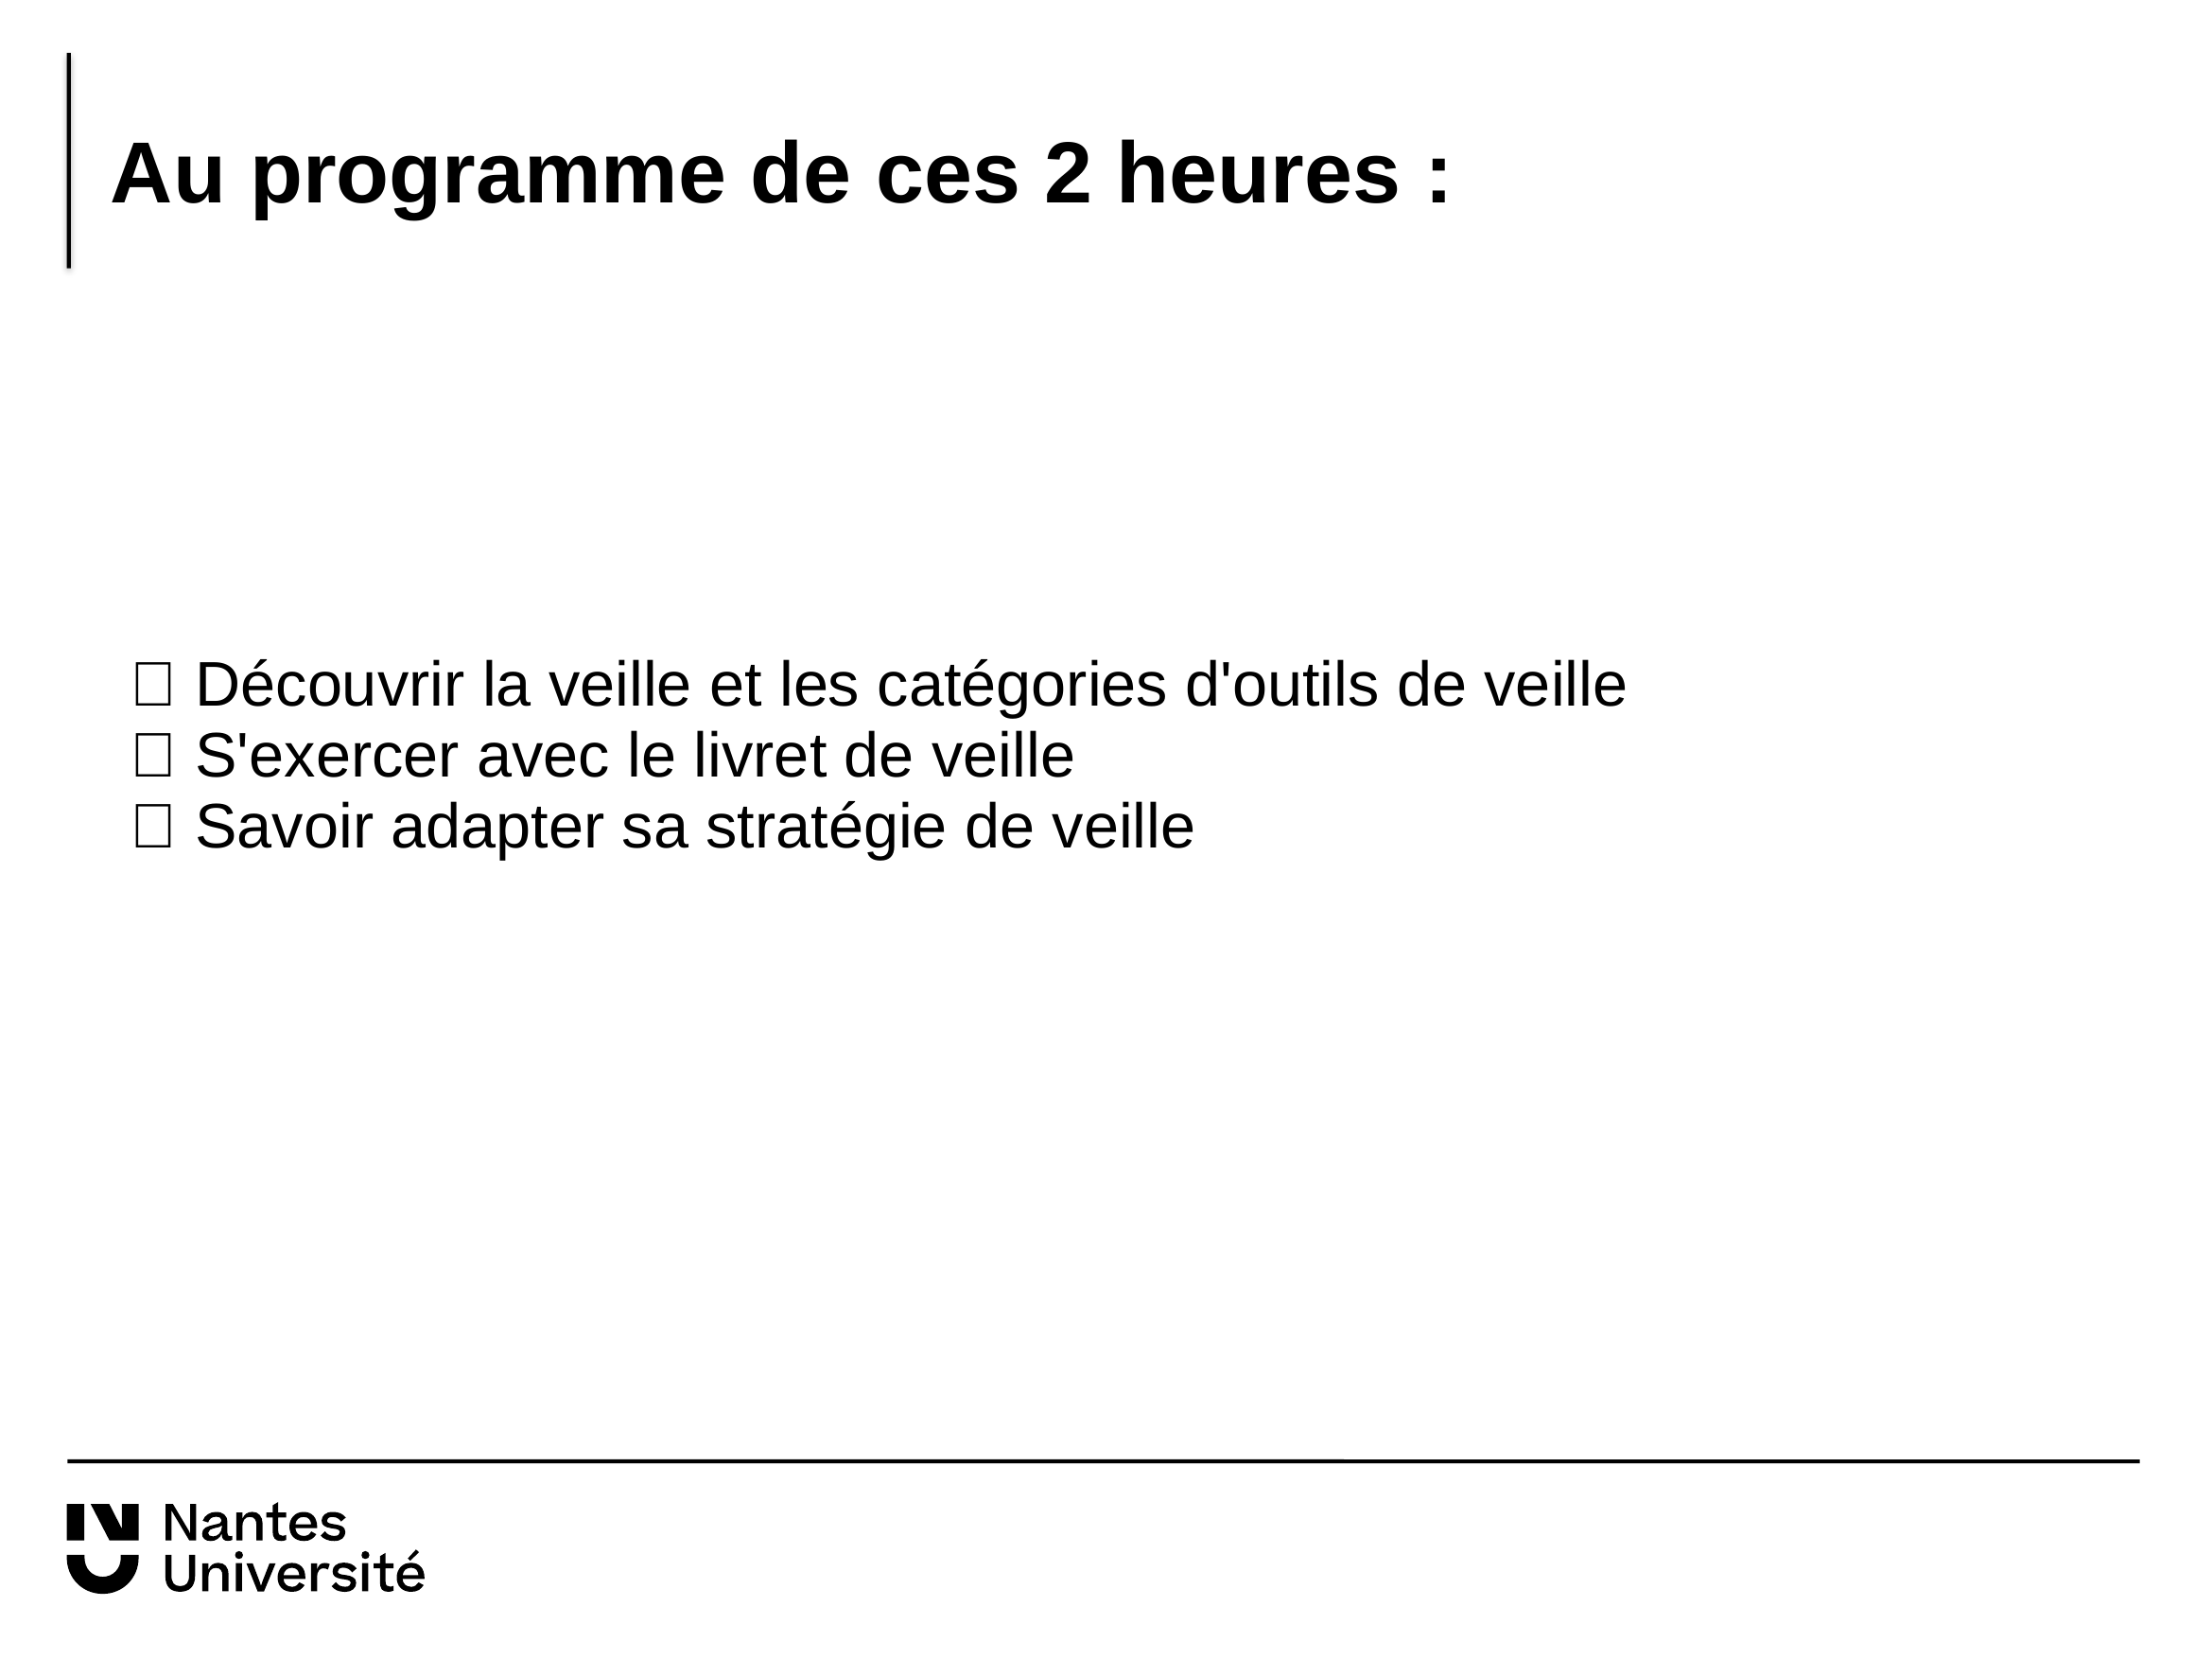

# Au programme de ces 2 heures :
🎯 Découvrir la veille et les catégories d'outils de veille
🎯 S'exercer avec le livret de veille
🎯 Savoir adapter sa stratégie de veille